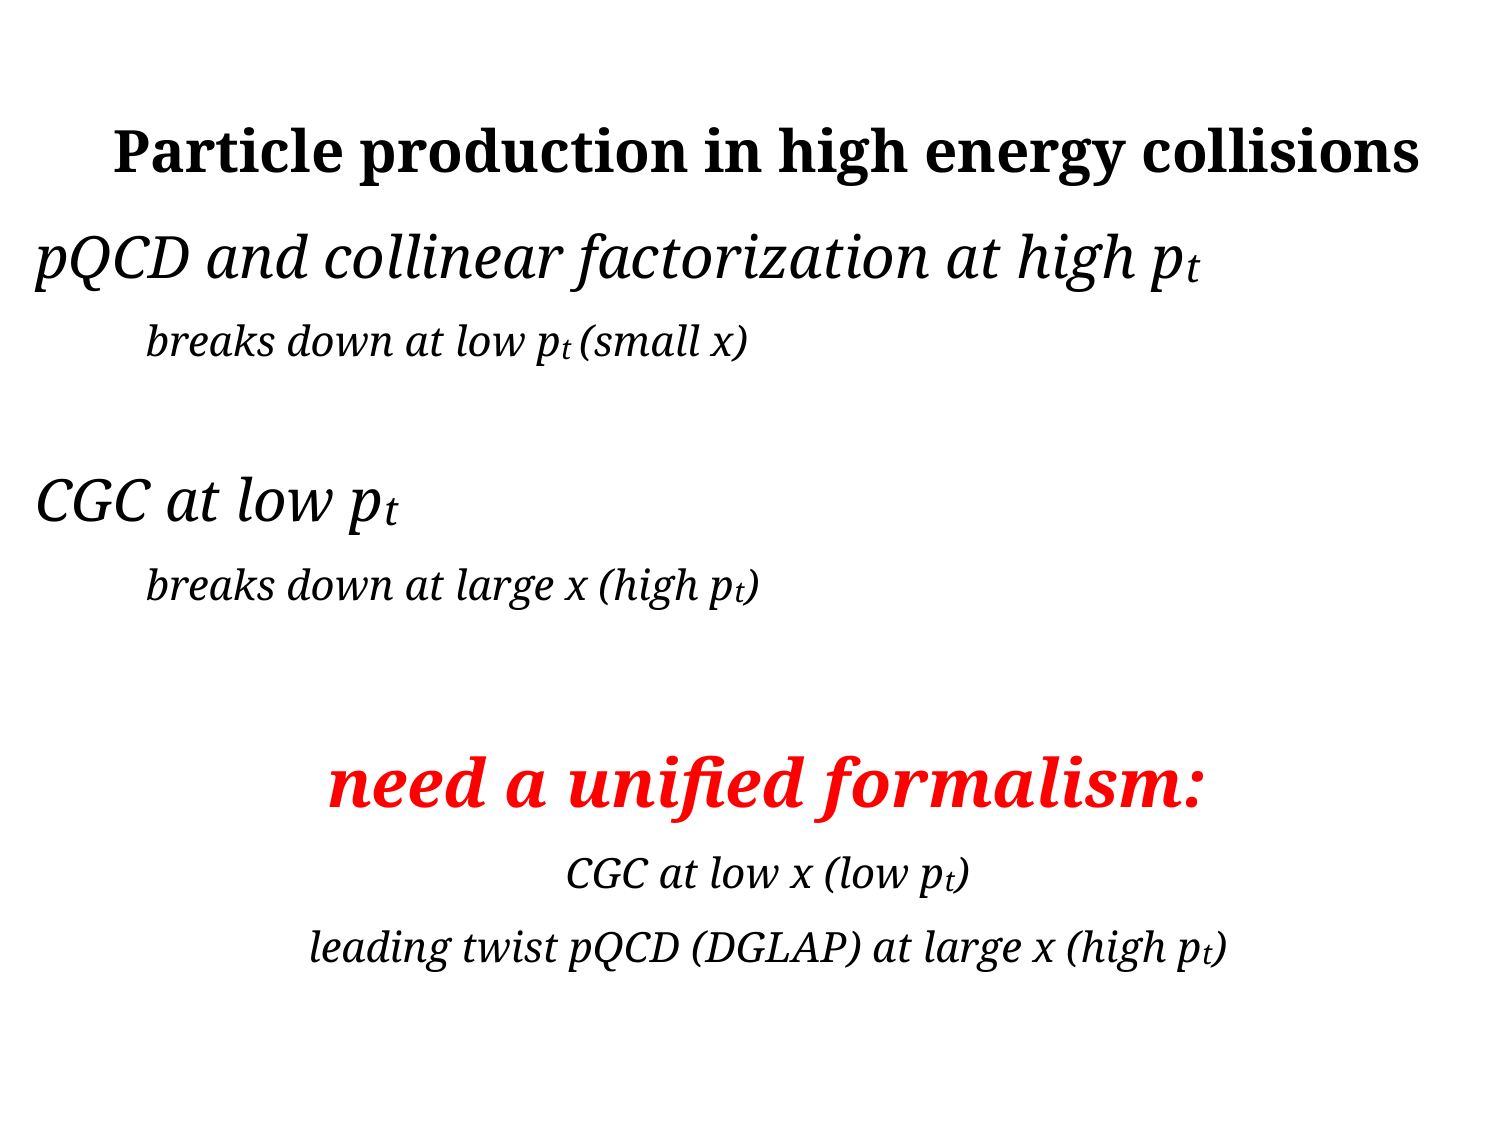

Particle production in high energy collisions
pQCD and collinear factorization at high pt
	breaks down at low pt (small x)
CGC at low pt
	breaks down at large x (high pt)
need a unified formalism:
CGC at low x (low pt)
leading twist pQCD (DGLAP) at large x (high pt)